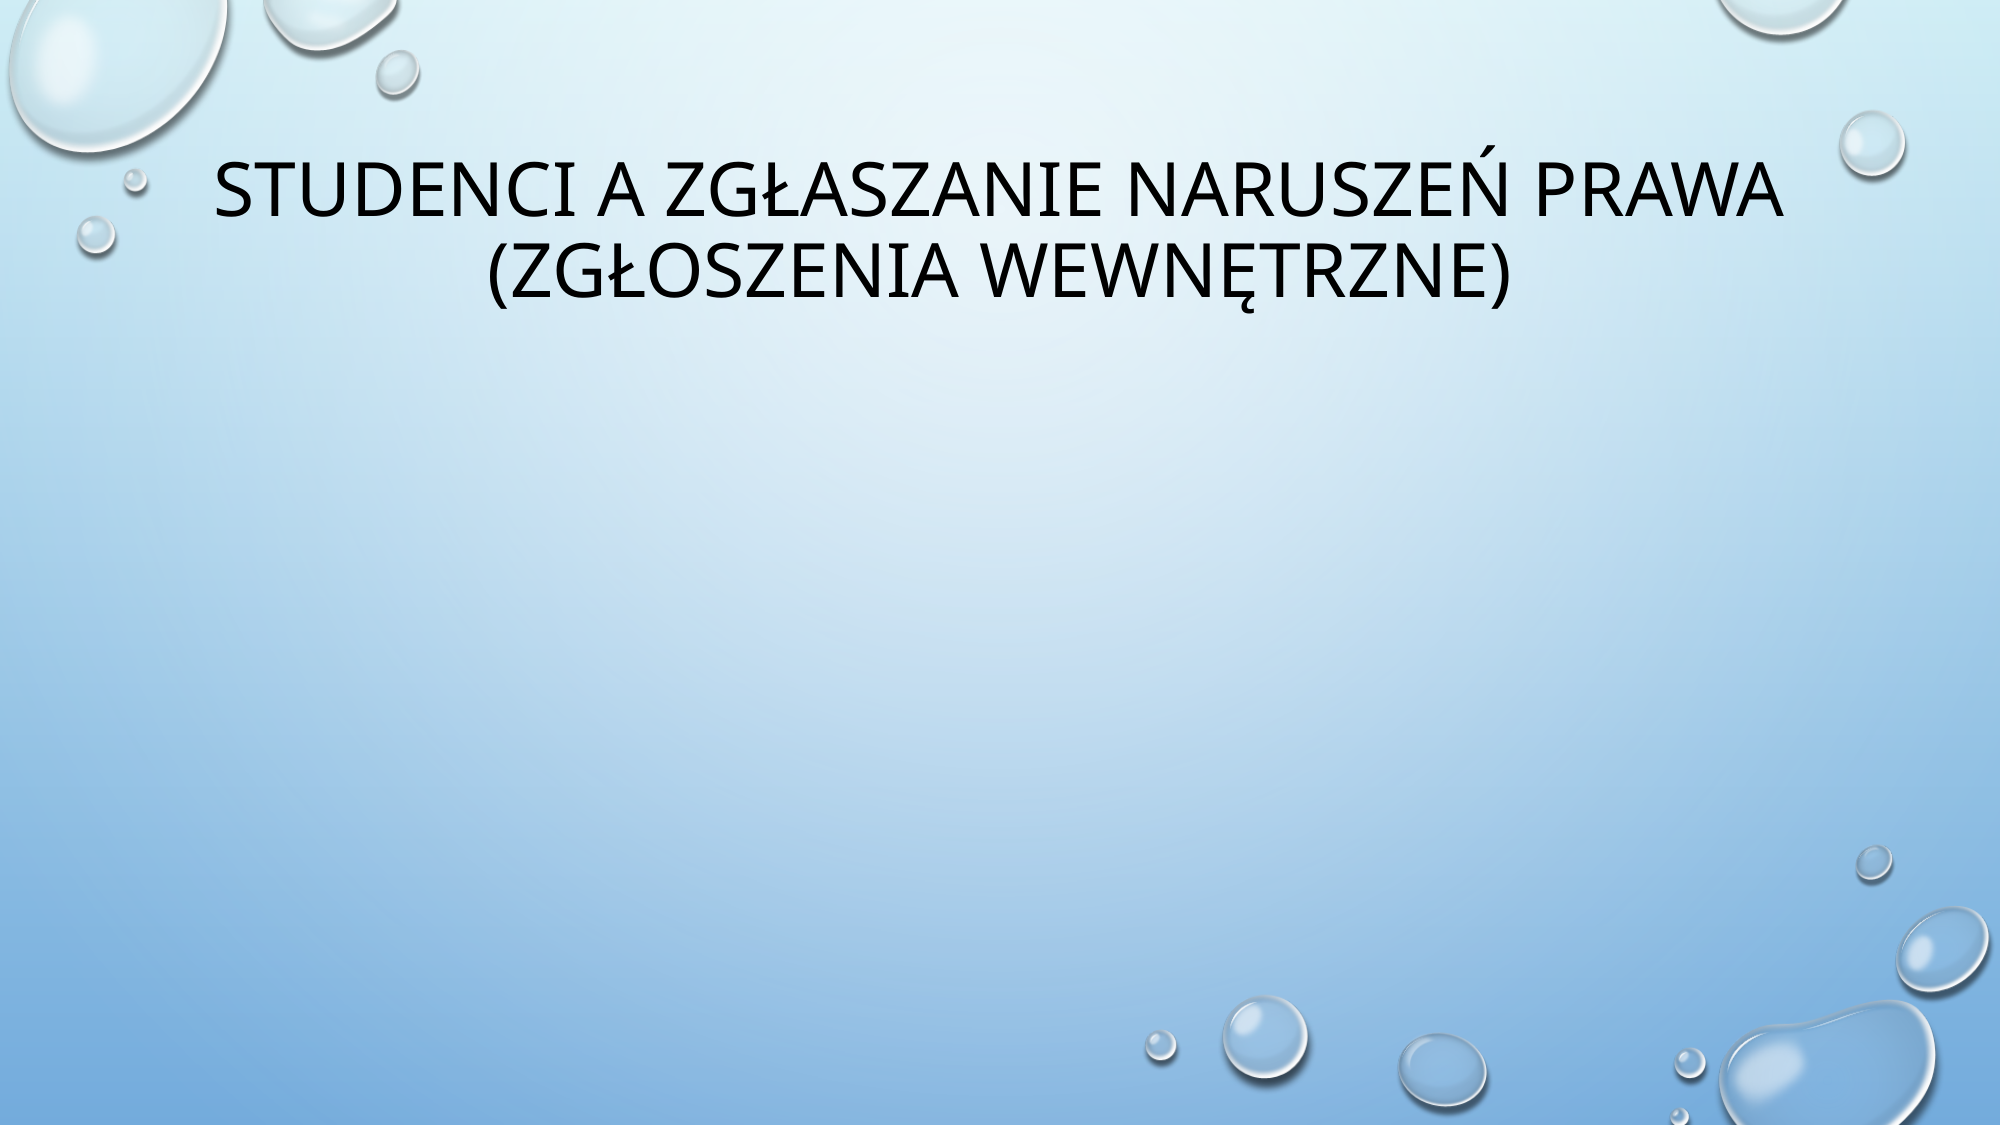

# Studenci a zgłaszanie naruszeń prawa (zgłoszenia wewnętrzne)